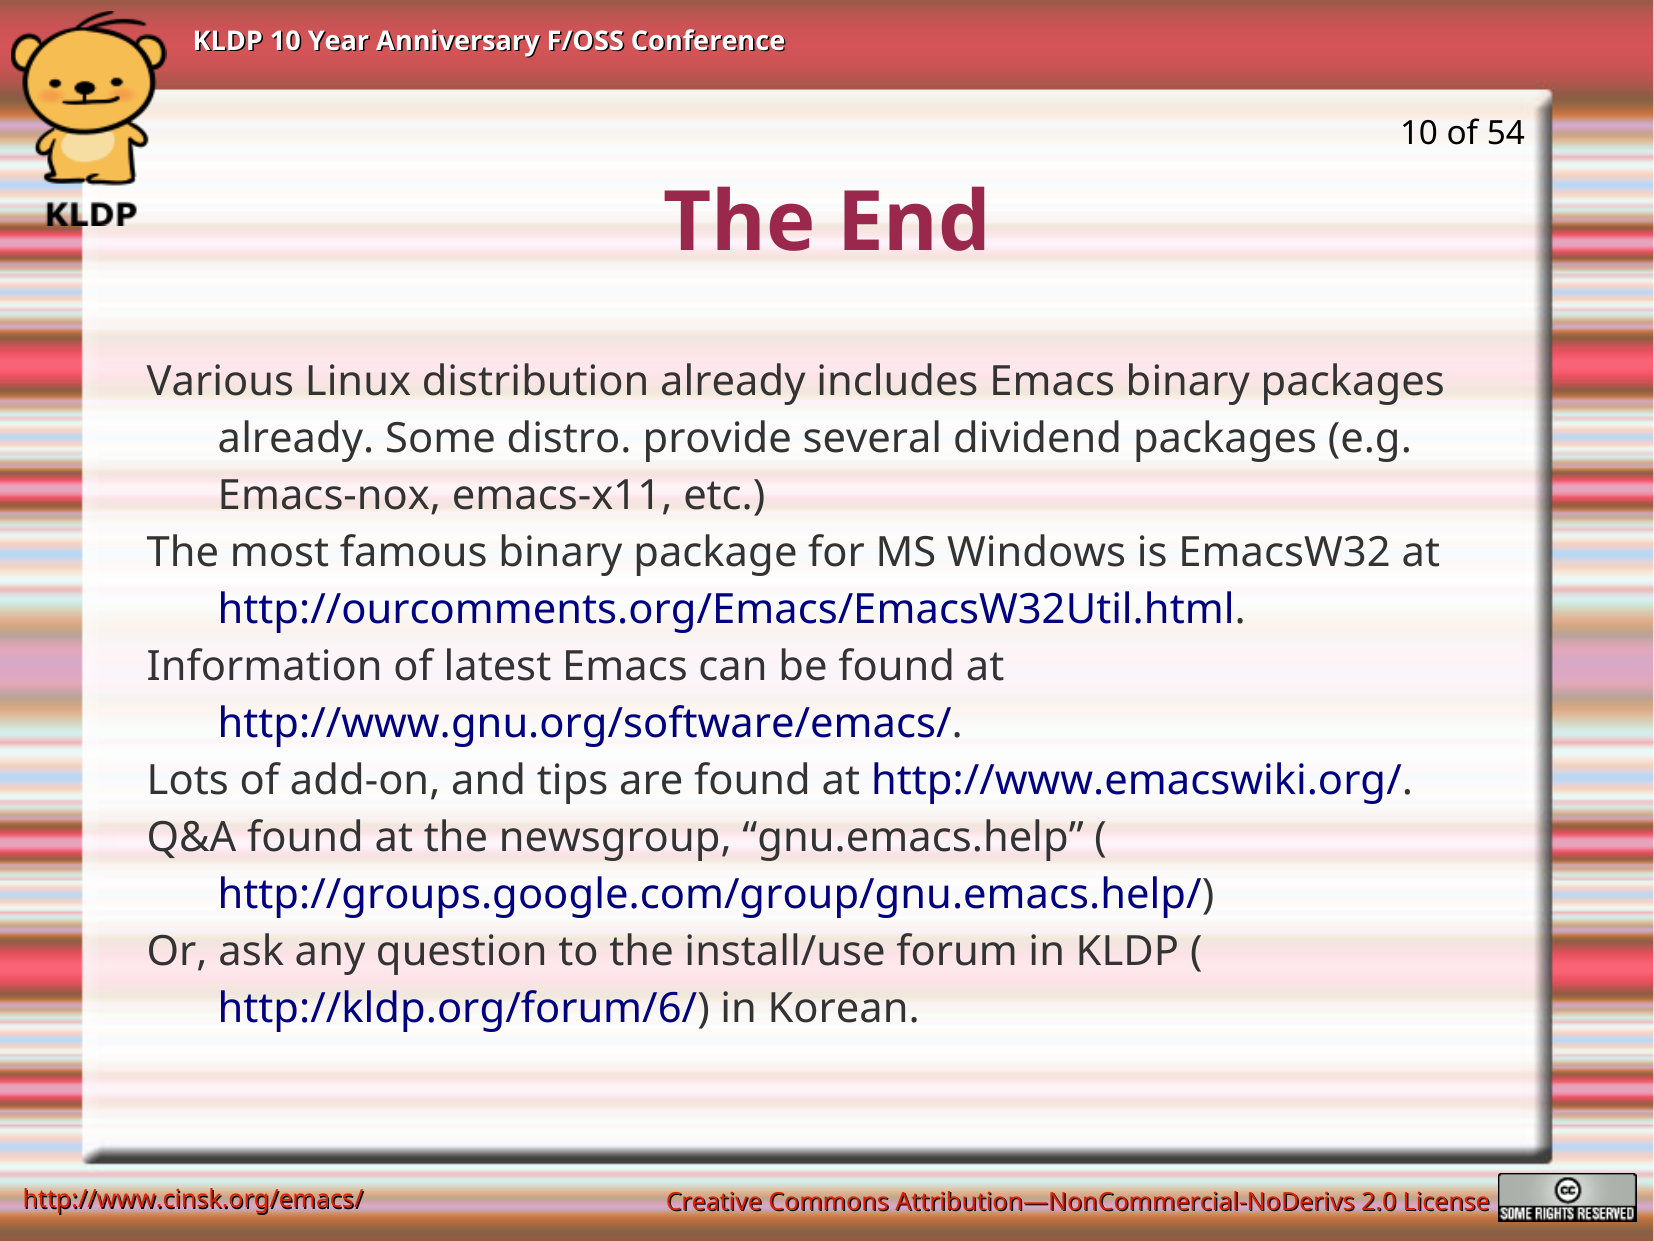

# The End
Various Linux distribution already includes Emacs binary packages already. Some distro. provide several dividend packages (e.g. Emacs-nox, emacs-x11, etc.)
The most famous binary package for MS Windows is EmacsW32 at http://ourcomments.org/Emacs/EmacsW32Util.html.
Information of latest Emacs can be found at http://www.gnu.org/software/emacs/.
Lots of add-on, and tips are found at http://www.emacswiki.org/.
Q&A found at the newsgroup, “gnu.emacs.help” (http://groups.google.com/group/gnu.emacs.help/)
Or, ask any question to the install/use forum in KLDP (http://kldp.org/forum/6/) in Korean.